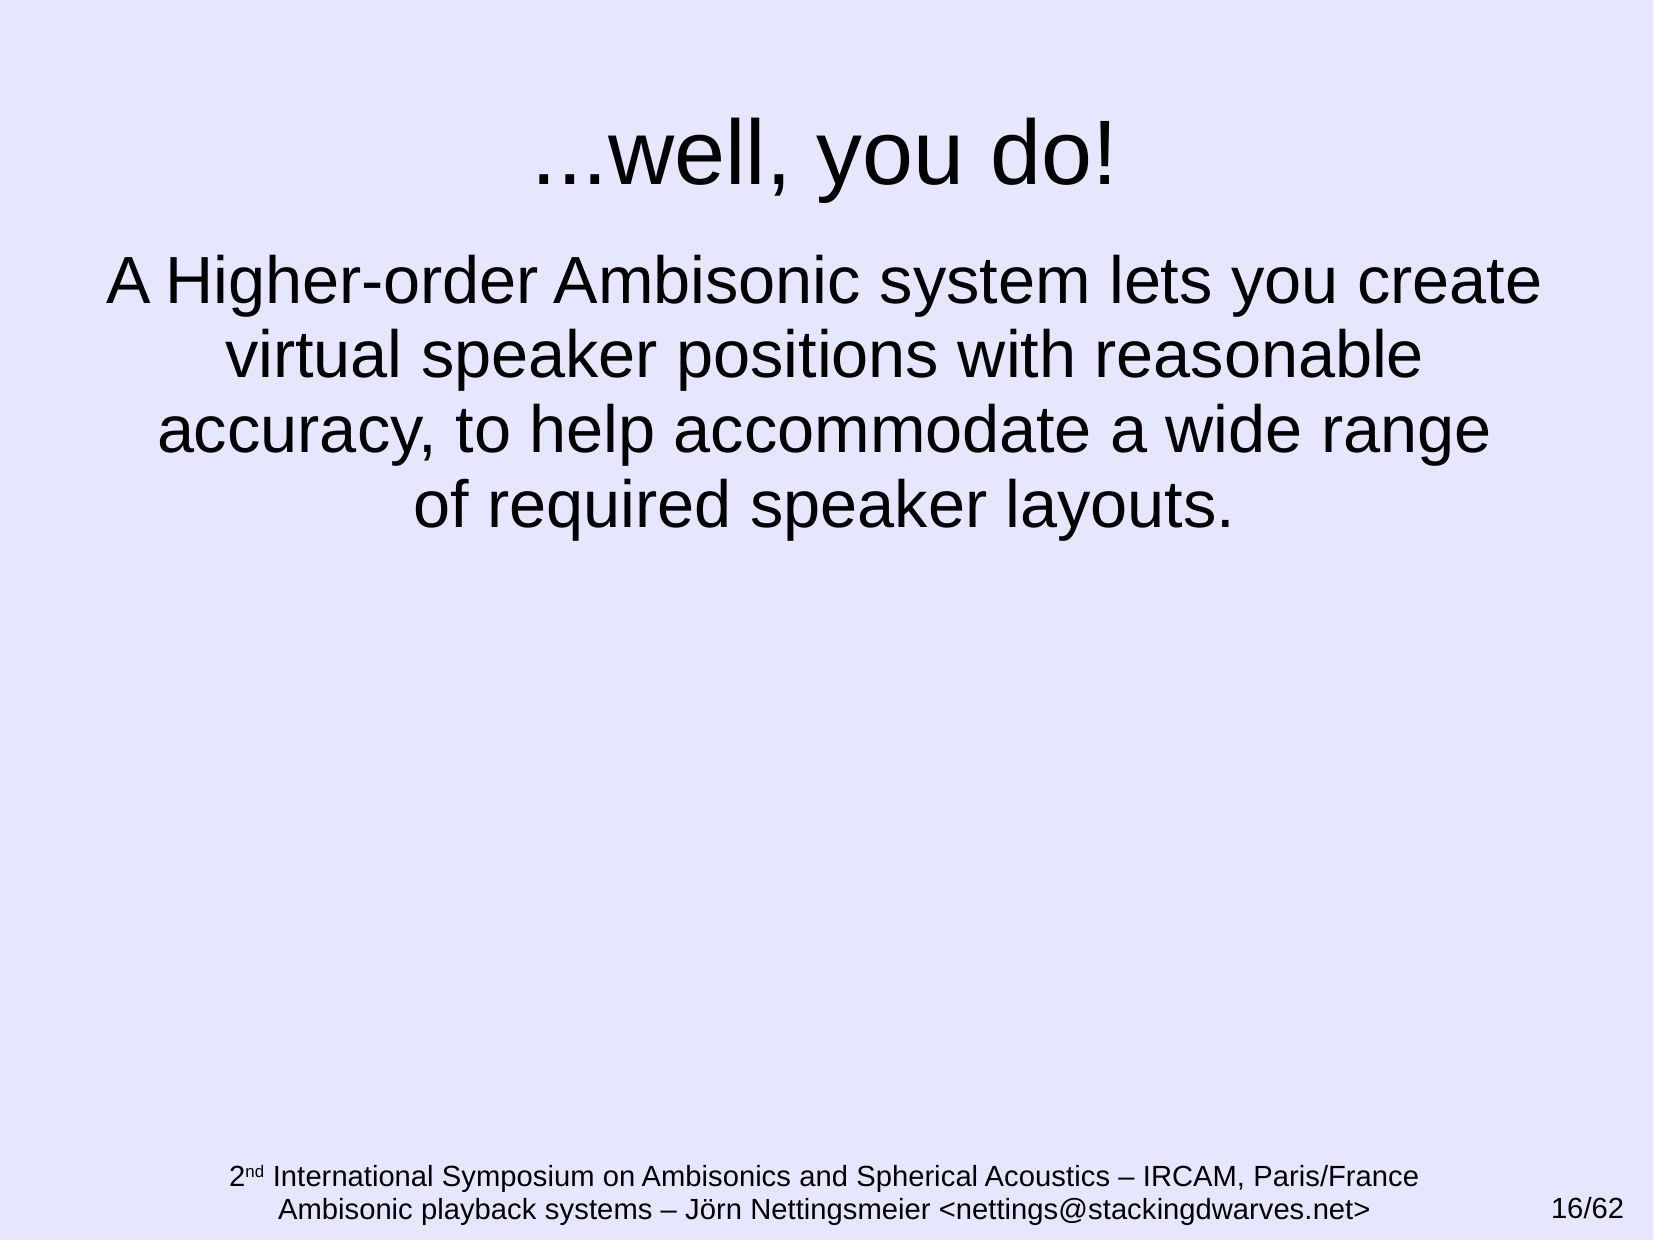

# A Higher-order Ambisonic system lets you create
virtual speaker positions with reasonable
accuracy, to help accommodate a wide range
of required speaker layouts.
...well, you do!